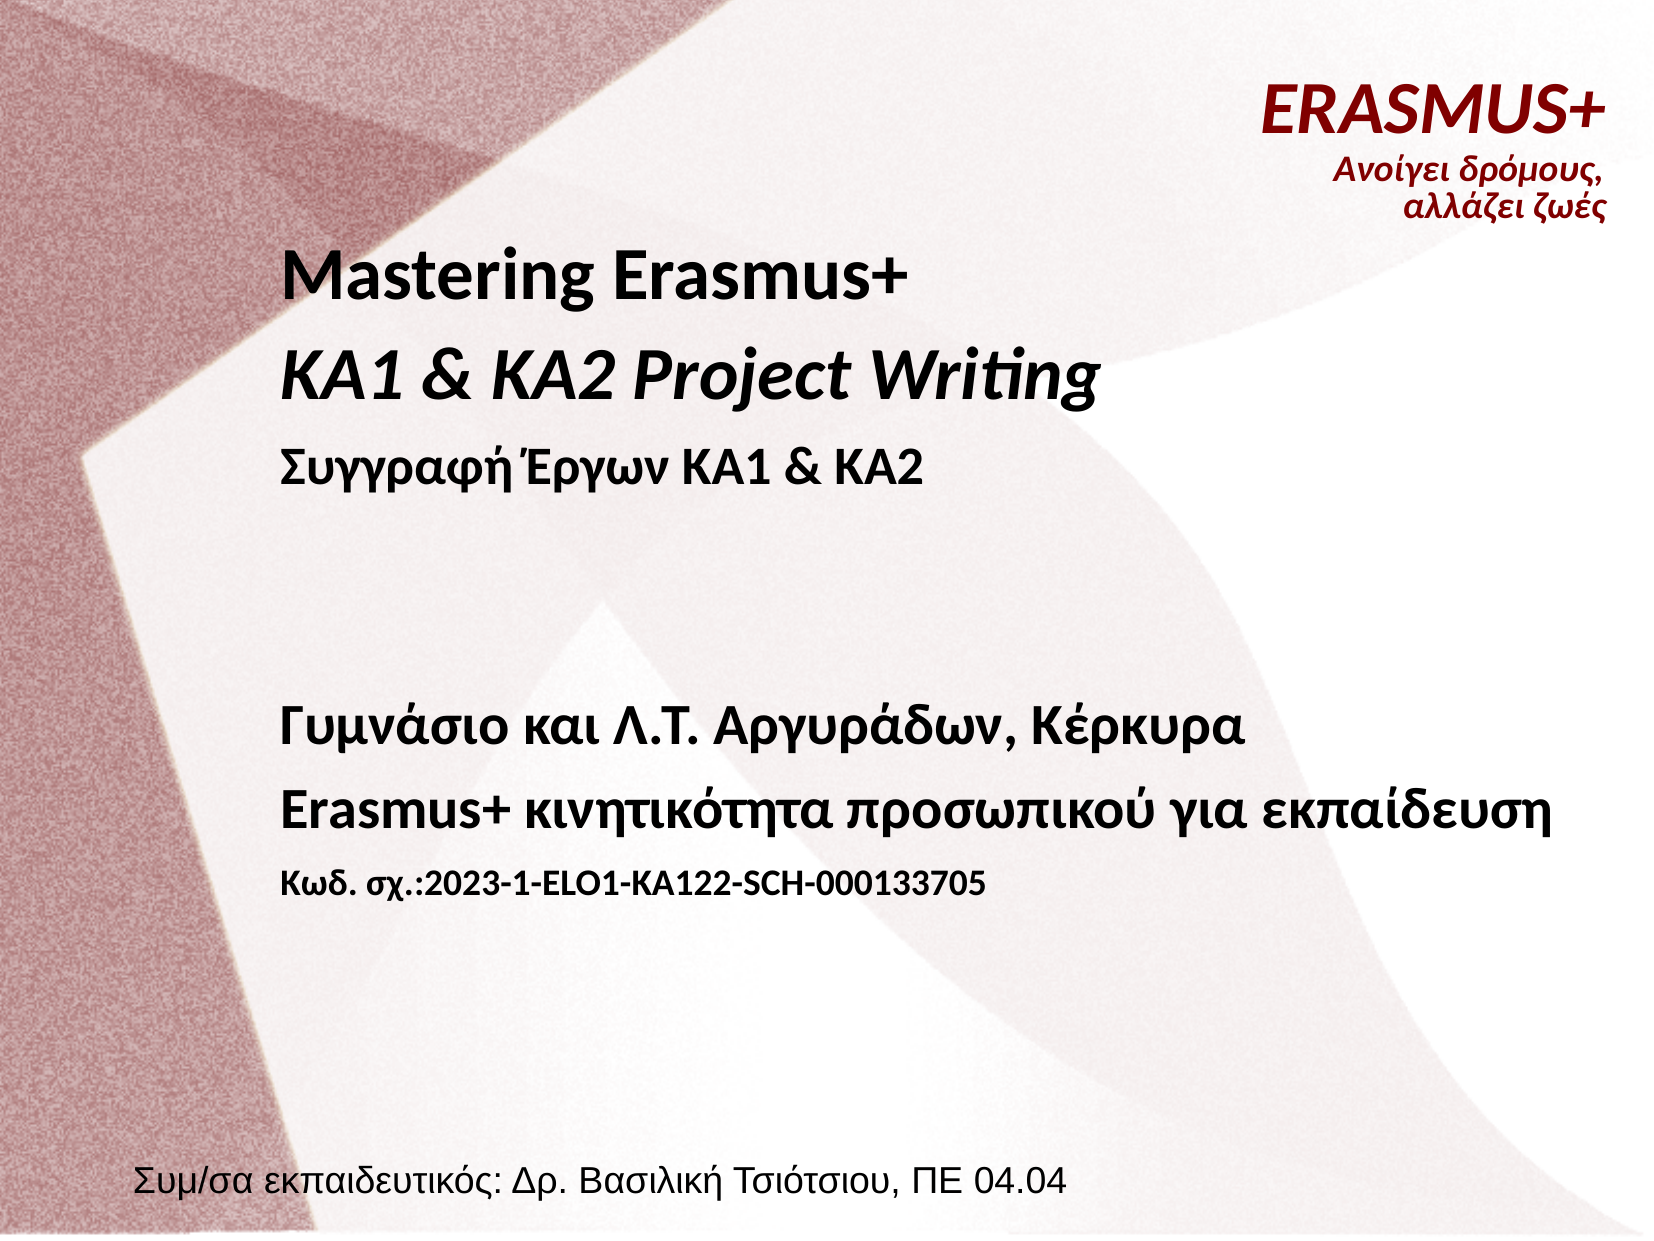

# ERASMUS+ Ανοίγει δρόμους, αλλάζει ζωές
Mastering Erasmus+
KA1 & KA2 Project Writing
Συγγραφή Έργων ΚΑ1 & ΚΑ2
Γυμνάσιο και Λ.Τ. Αργυράδων, Κέρκυρα
Erasmus+ κινητικότητα προσωπικού για εκπαίδευση
Κωδ. σχ.:2023-1-ELO1-KA122-SCH-000133705
Συμ/σα εκπαιδευτικός: Δρ. Βασιλική Τσιότσιου, ΠΕ 04.04